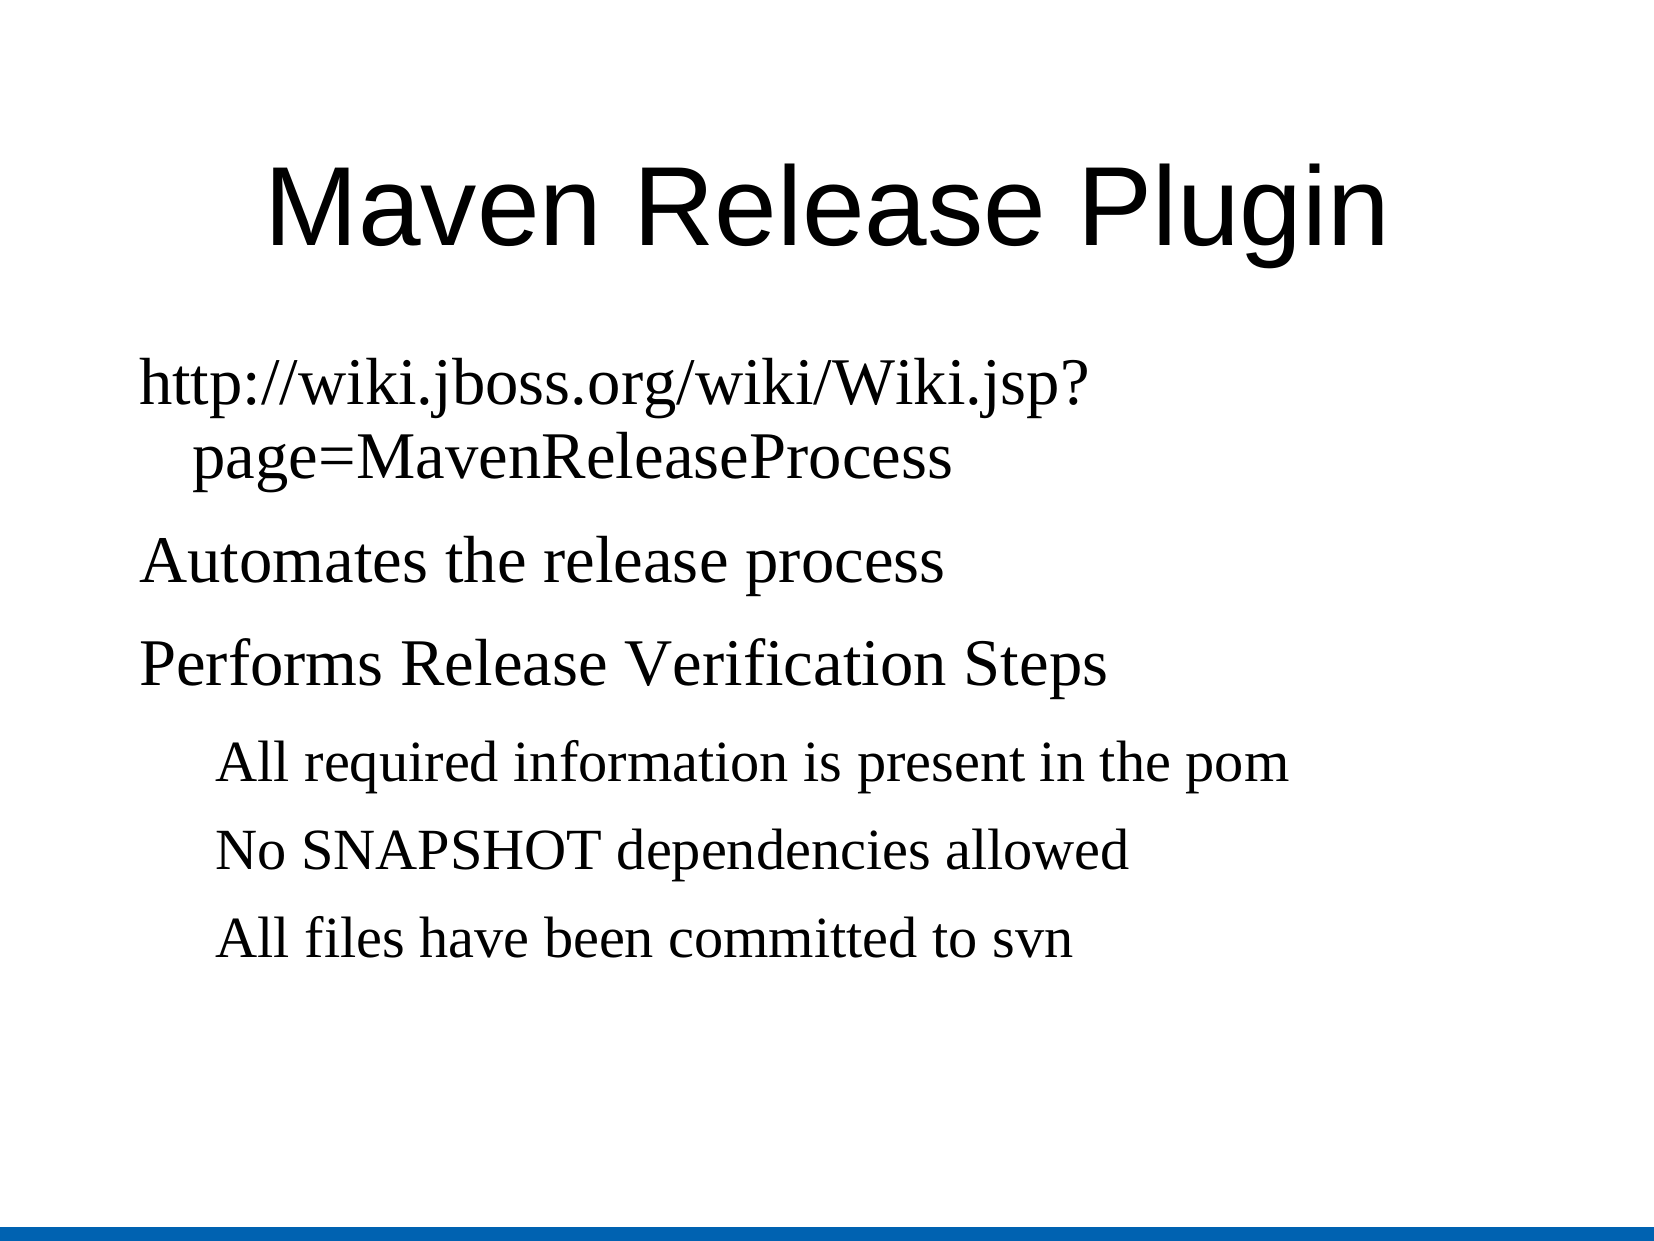

# Maven Release Plugin
http://wiki.jboss.org/wiki/Wiki.jsp?page=MavenReleaseProcess
Automates the release process
Performs Release Verification Steps
All required information is present in the pom
No SNAPSHOT dependencies allowed
All files have been committed to svn